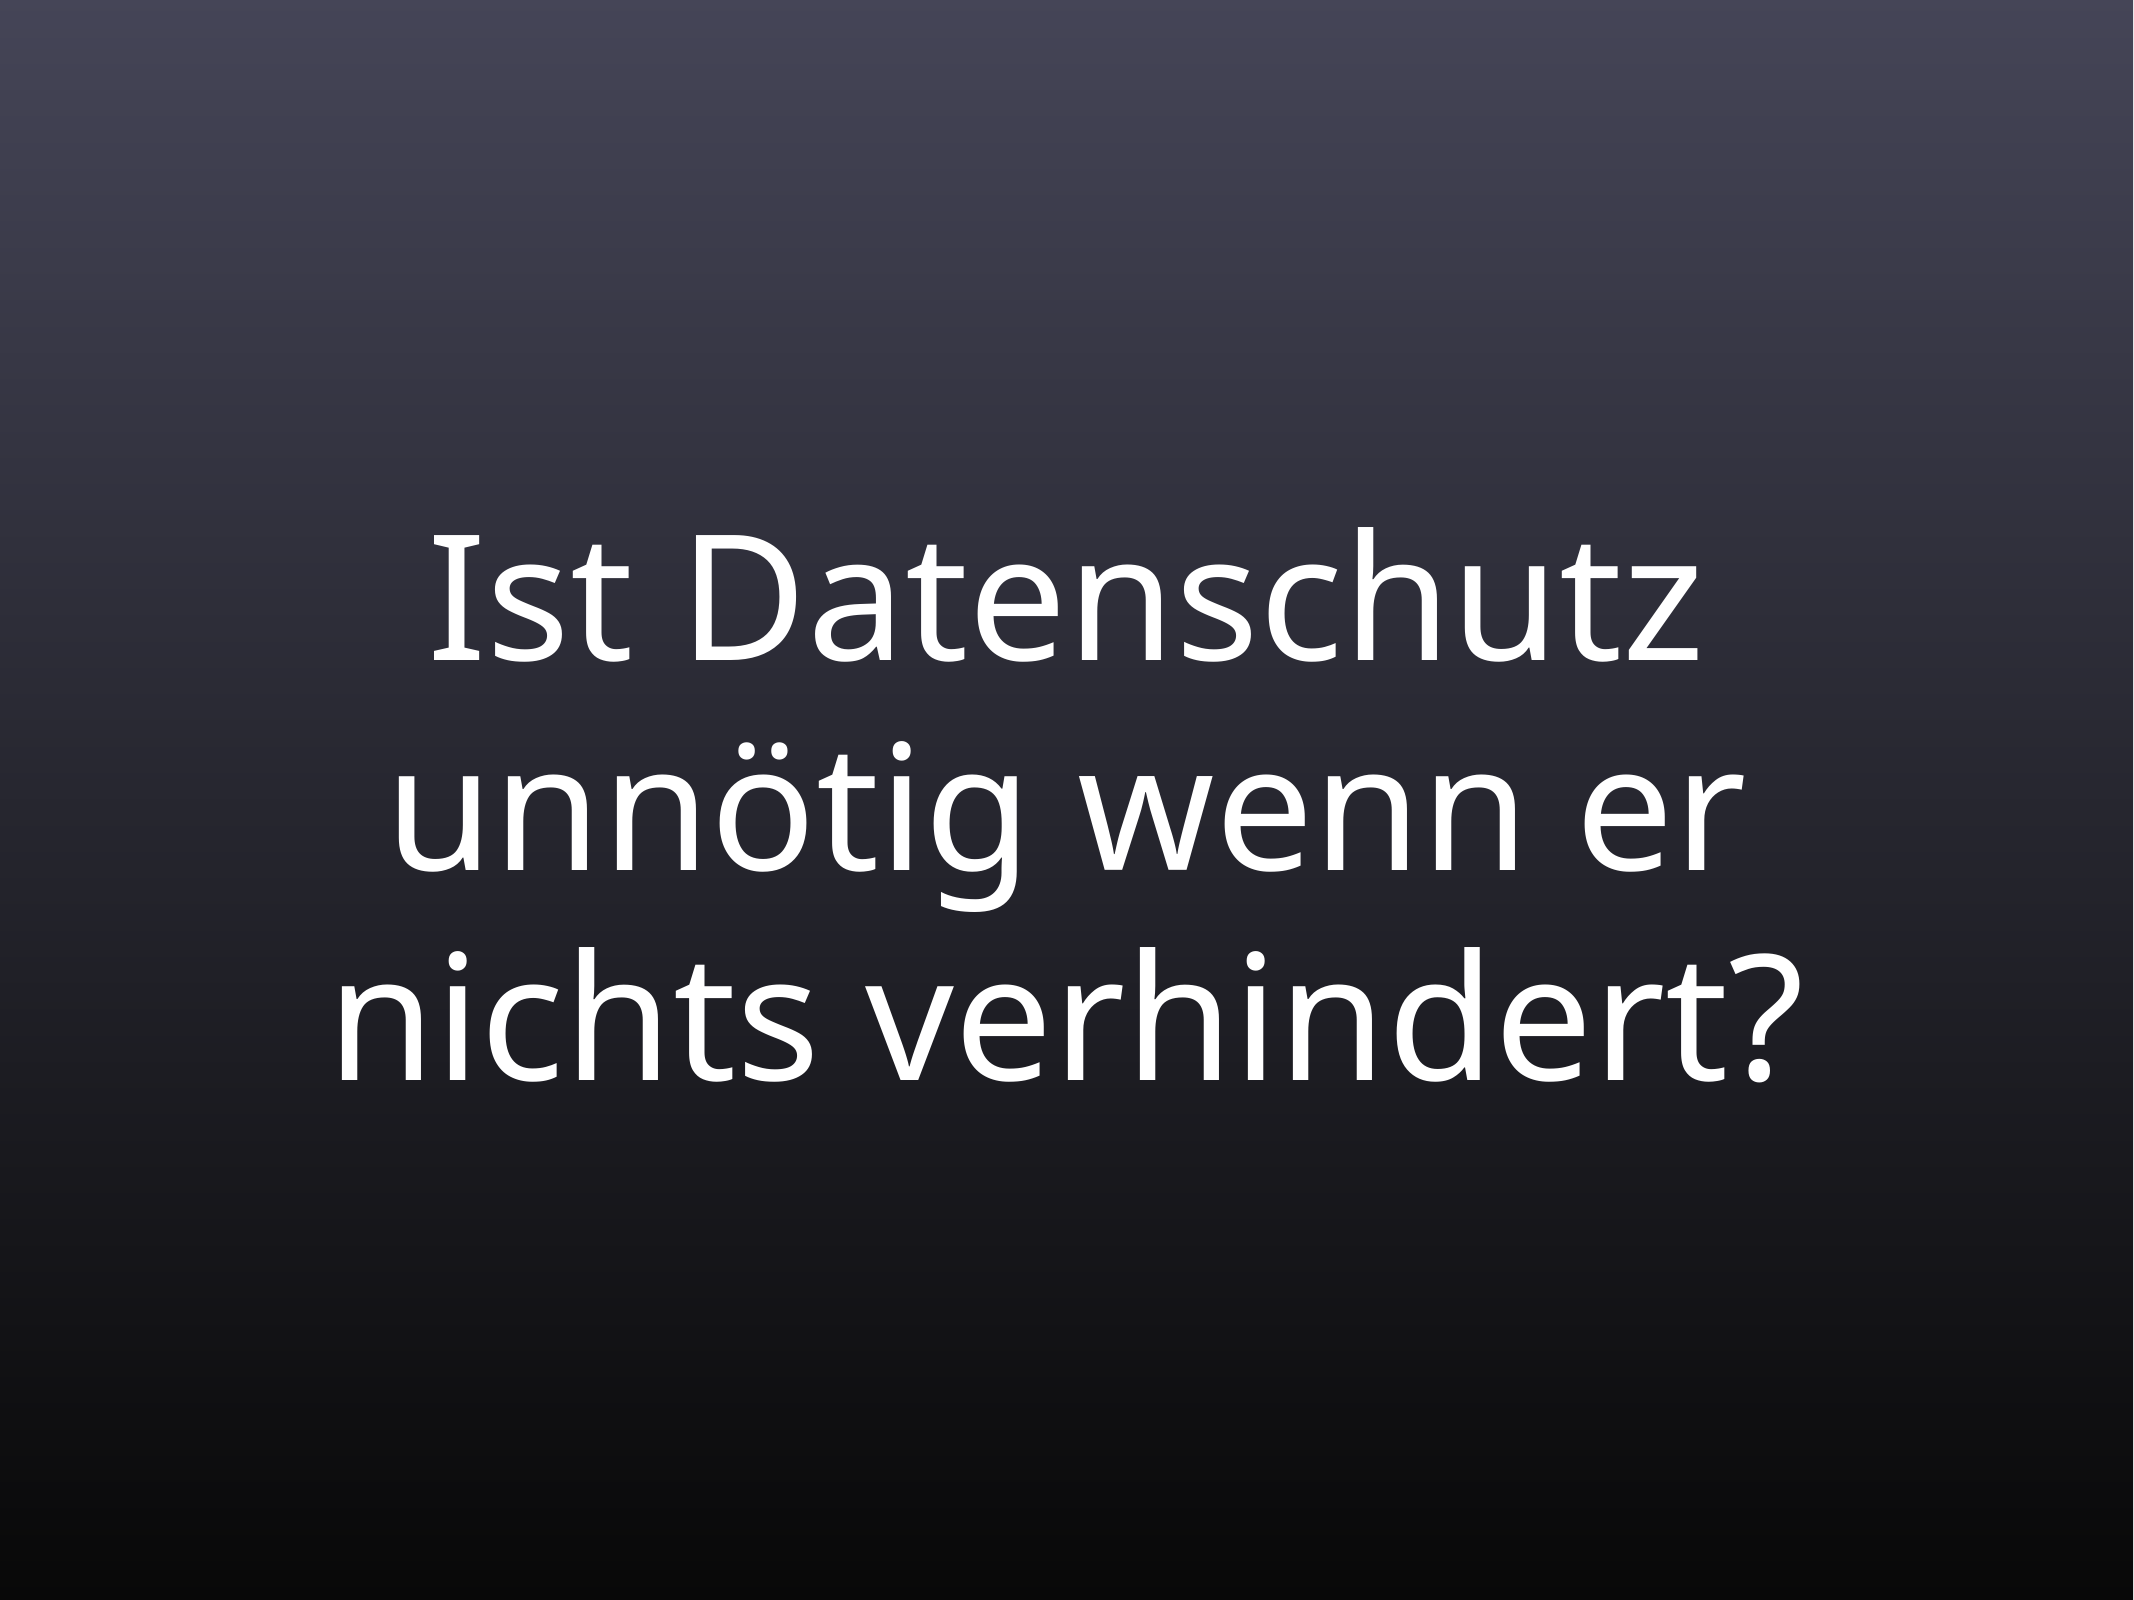

# Ist Datenschutz unnötig wenn er nichts verhindert?